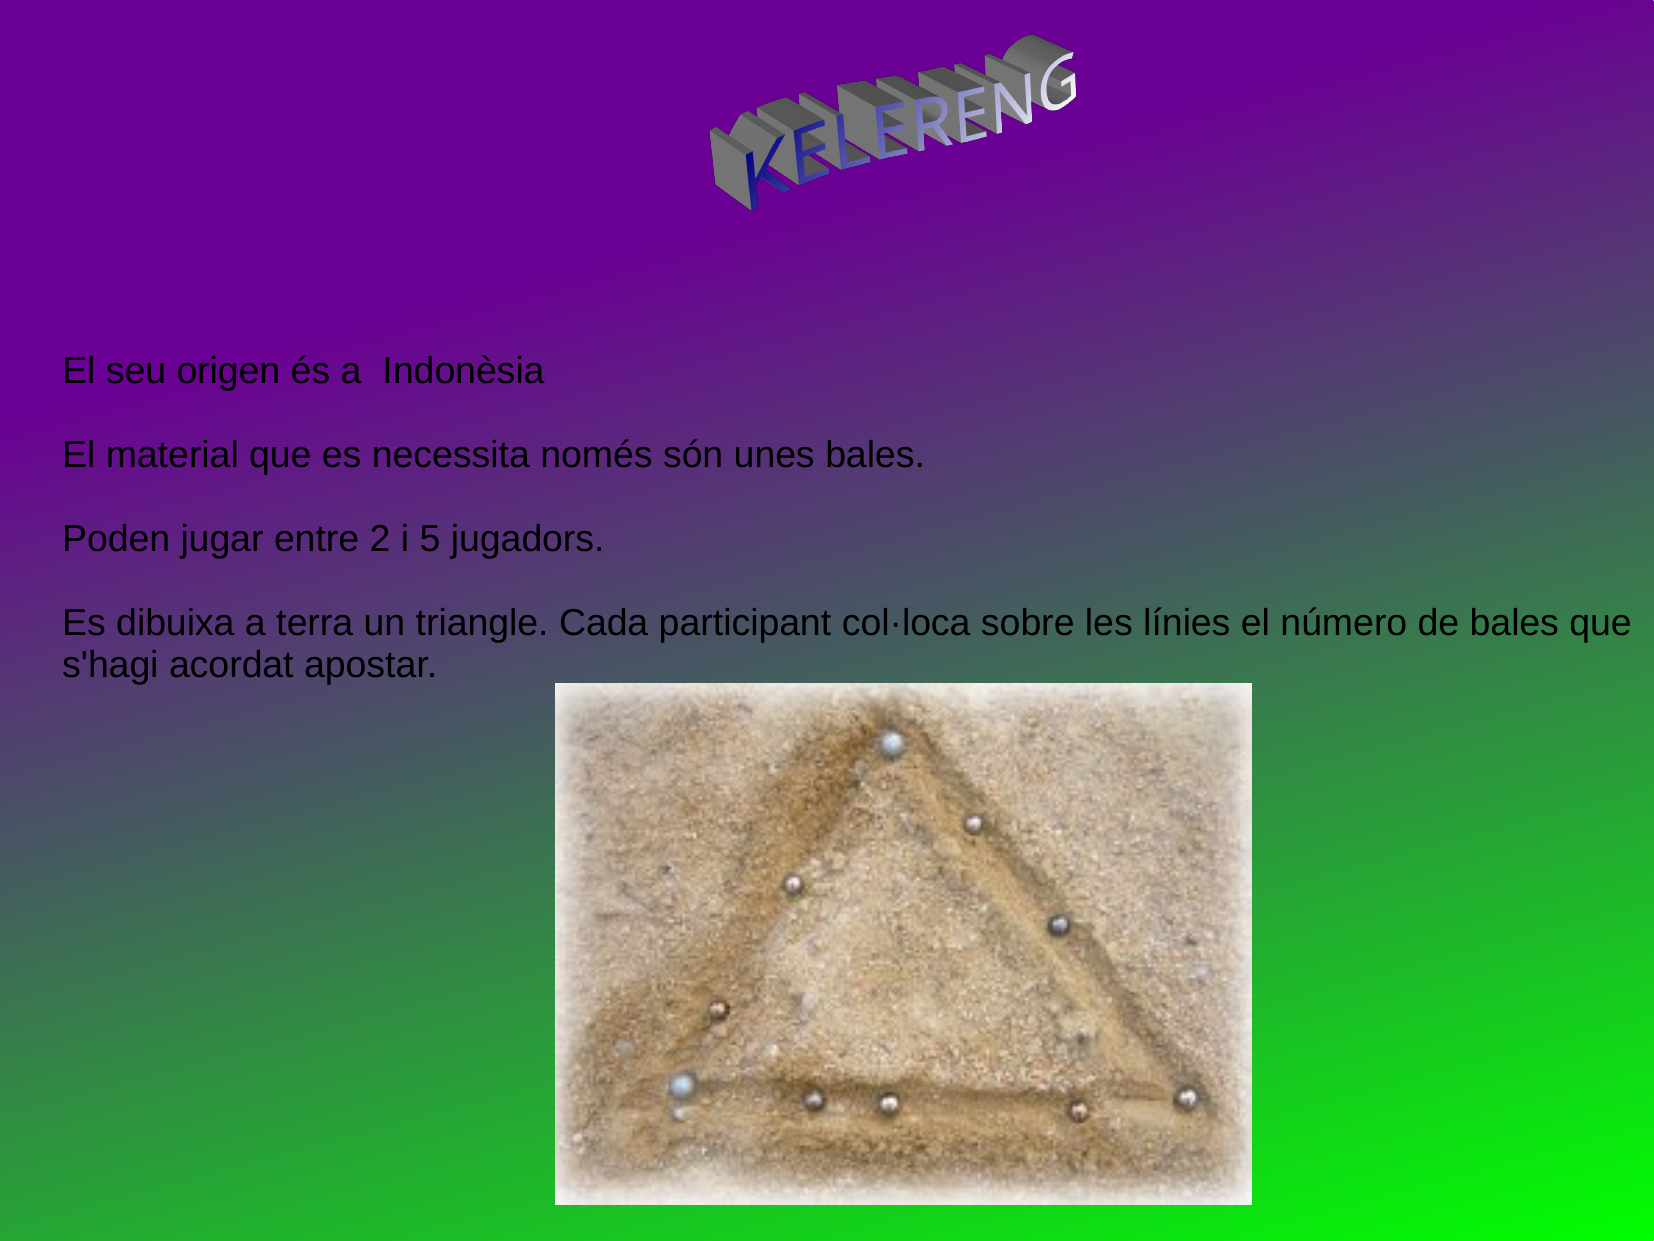

KELERENG
El seu origen és a Indonèsia
El material que es necessita només són unes bales.
Poden jugar entre 2 i 5 jugadors.
Es dibuixa a terra un triangle. Cada participant col·loca sobre les línies el número de bales que s'hagi acordat apostar.